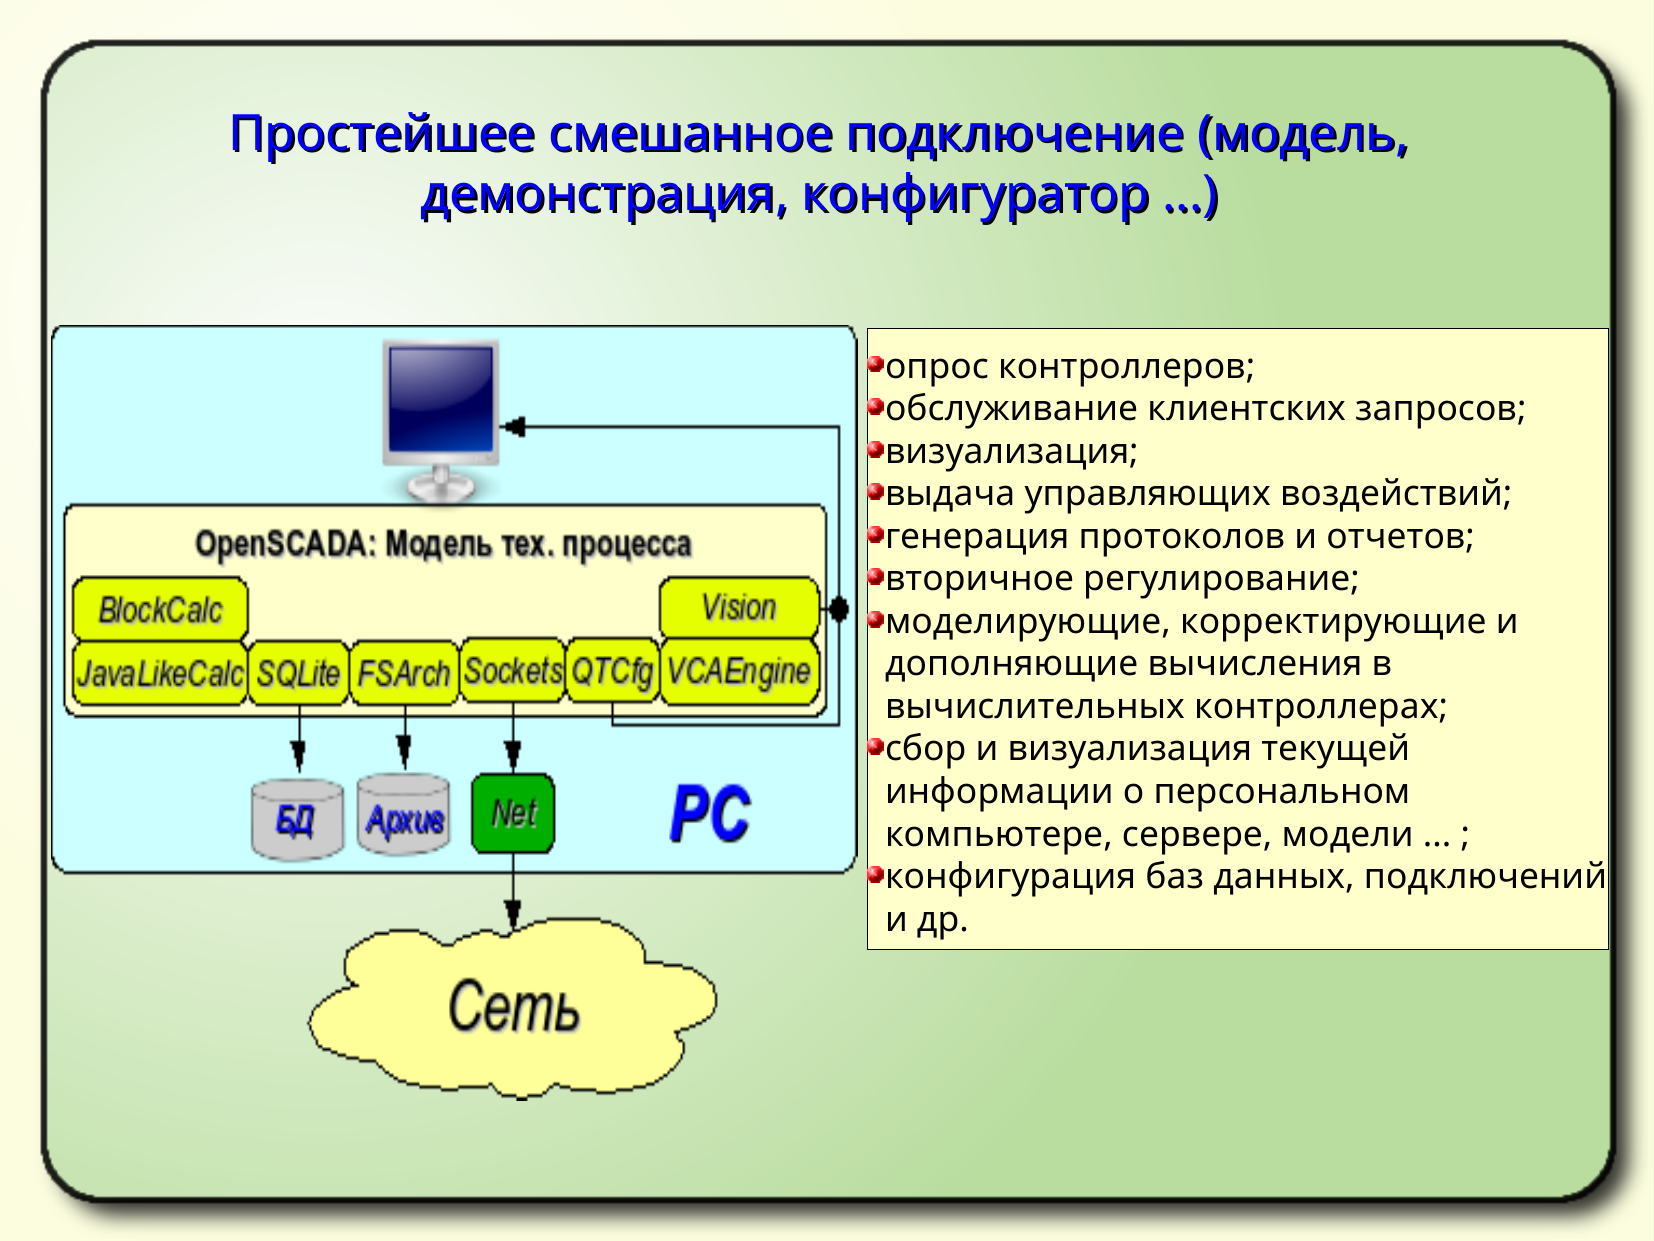

# Простейшее смешанное подключение (модель, демонстрация, конфигуратор ...)
опрос контроллеров;
обслуживание клиентских запросов;
визуализация;
выдача управляющих воздействий;
генерация протоколов и отчетов;
вторичное регулирование;
моделирующие, корректирующие и дополняющие вычисления в вычислительных контроллерах;
сбор и визуализация текущей информации о персональном компьютере, сервере, модели ... ;
конфигурация баз данных, подключений и др.